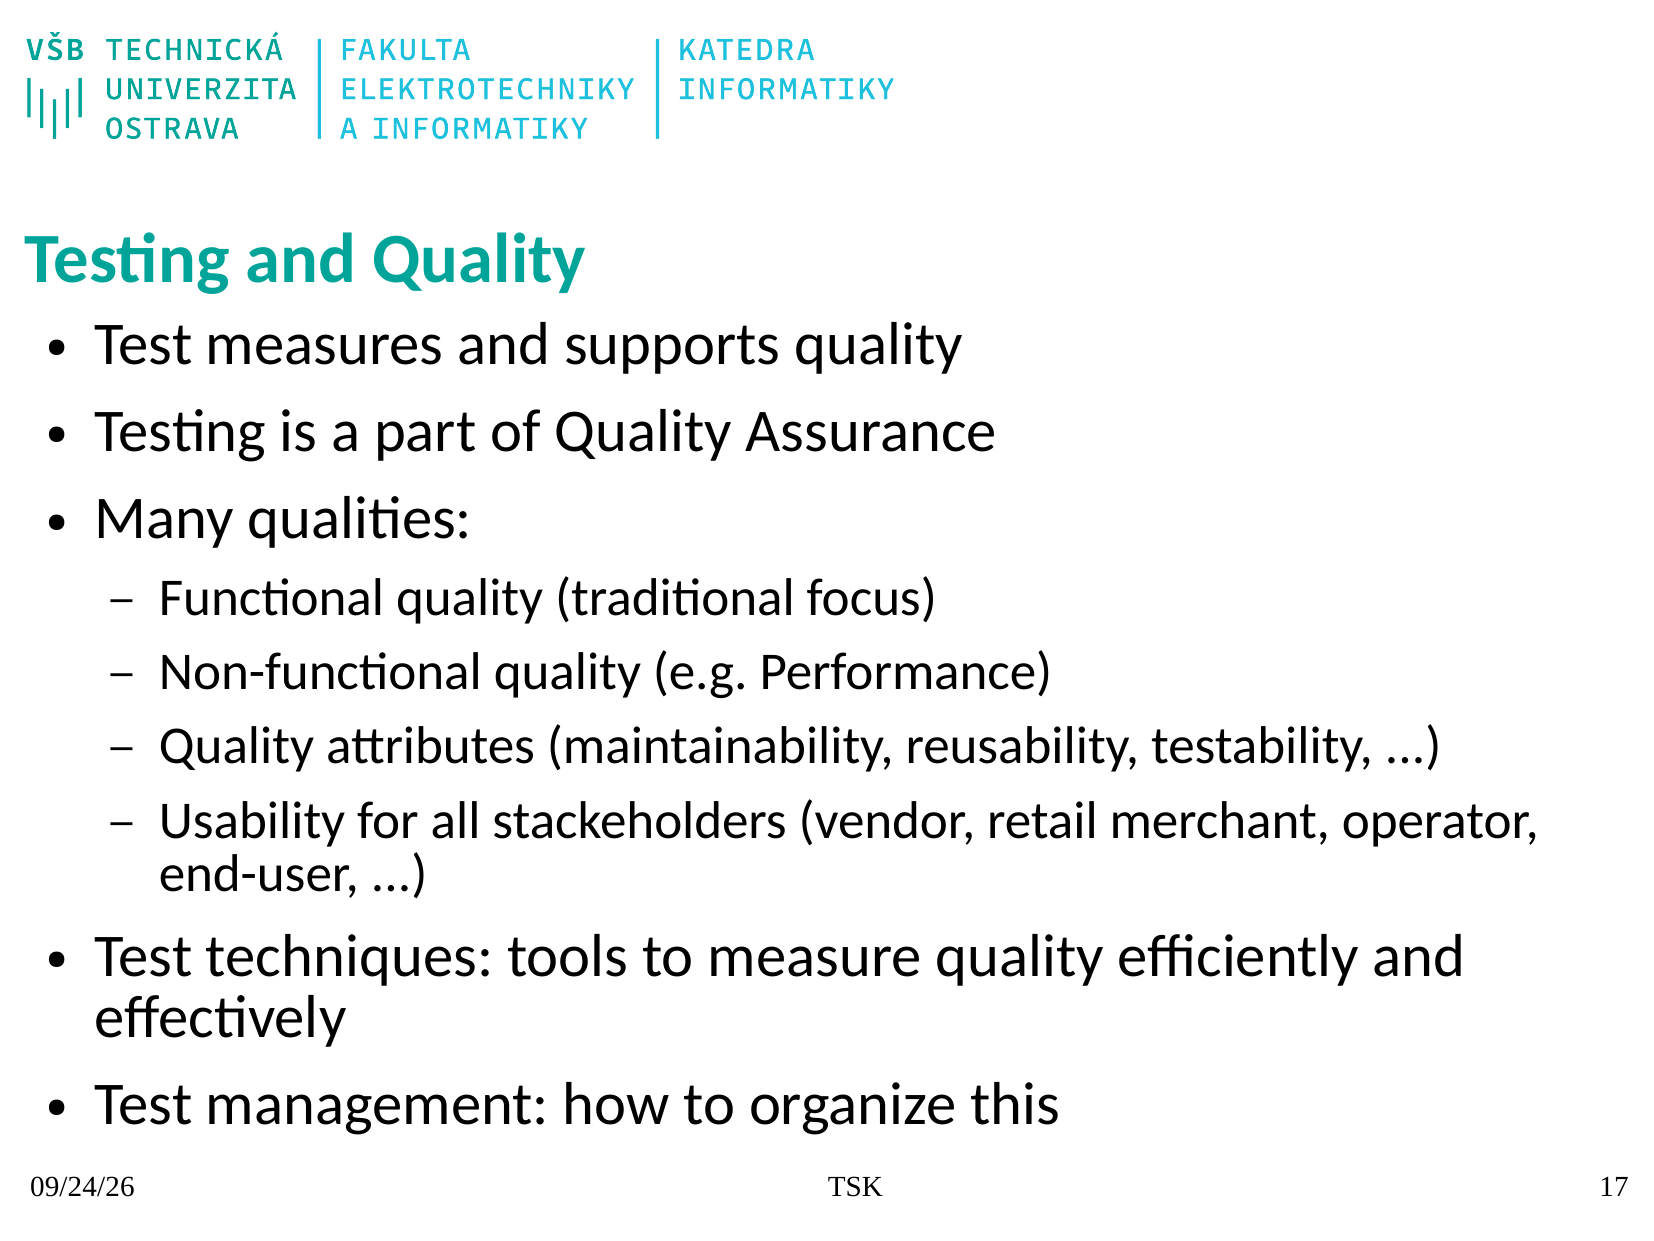

# Testing and Quality
Test measures and supports quality
Testing is a part of Quality Assurance
Many qualities:
Functional quality (traditional focus)
Non-functional quality (e.g. Performance)
Quality attributes (maintainability, reusability, testability, ...)
Usability for all stackeholders (vendor, retail merchant, operator, end-user, ...)
Test techniques: tools to measure quality efficiently and effectively
Test management: how to organize this
TSK
17